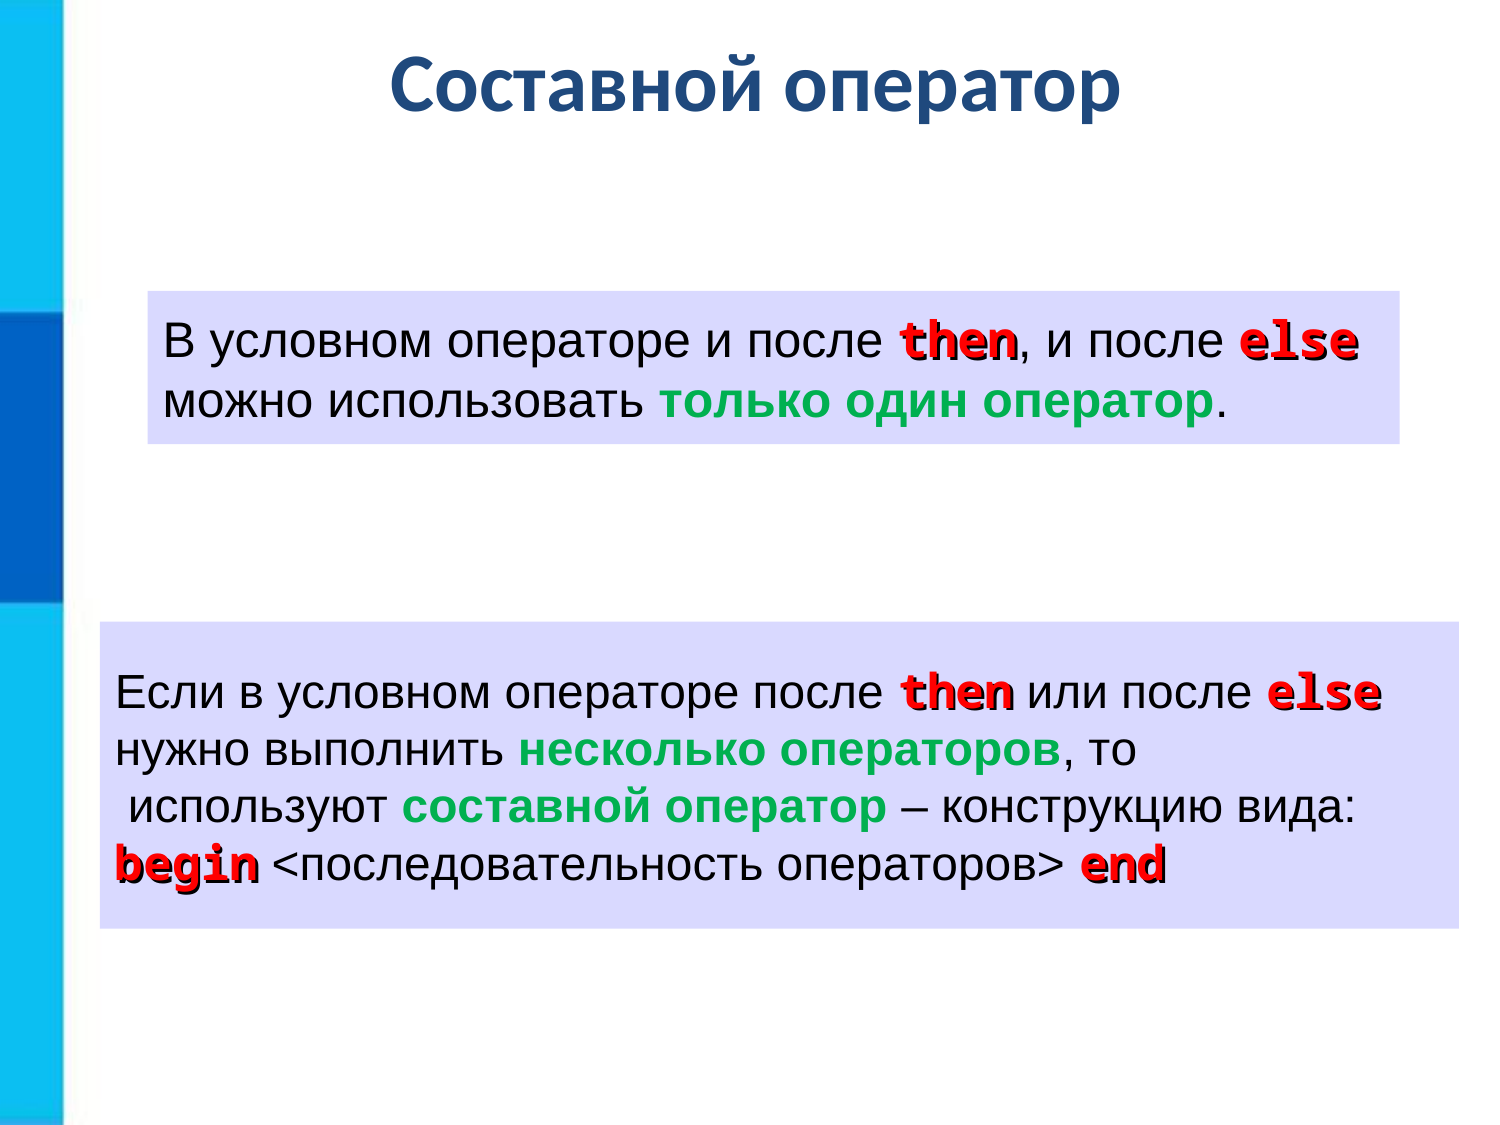

Составной оператор
В условном операторе и после then, и после else
можно использовать только один оператор.
Если в условном операторе после then или после else
нужно выполнить несколько операторов, то
 используют составной оператор – конструкцию вида:
begin <последовательность операторов> end